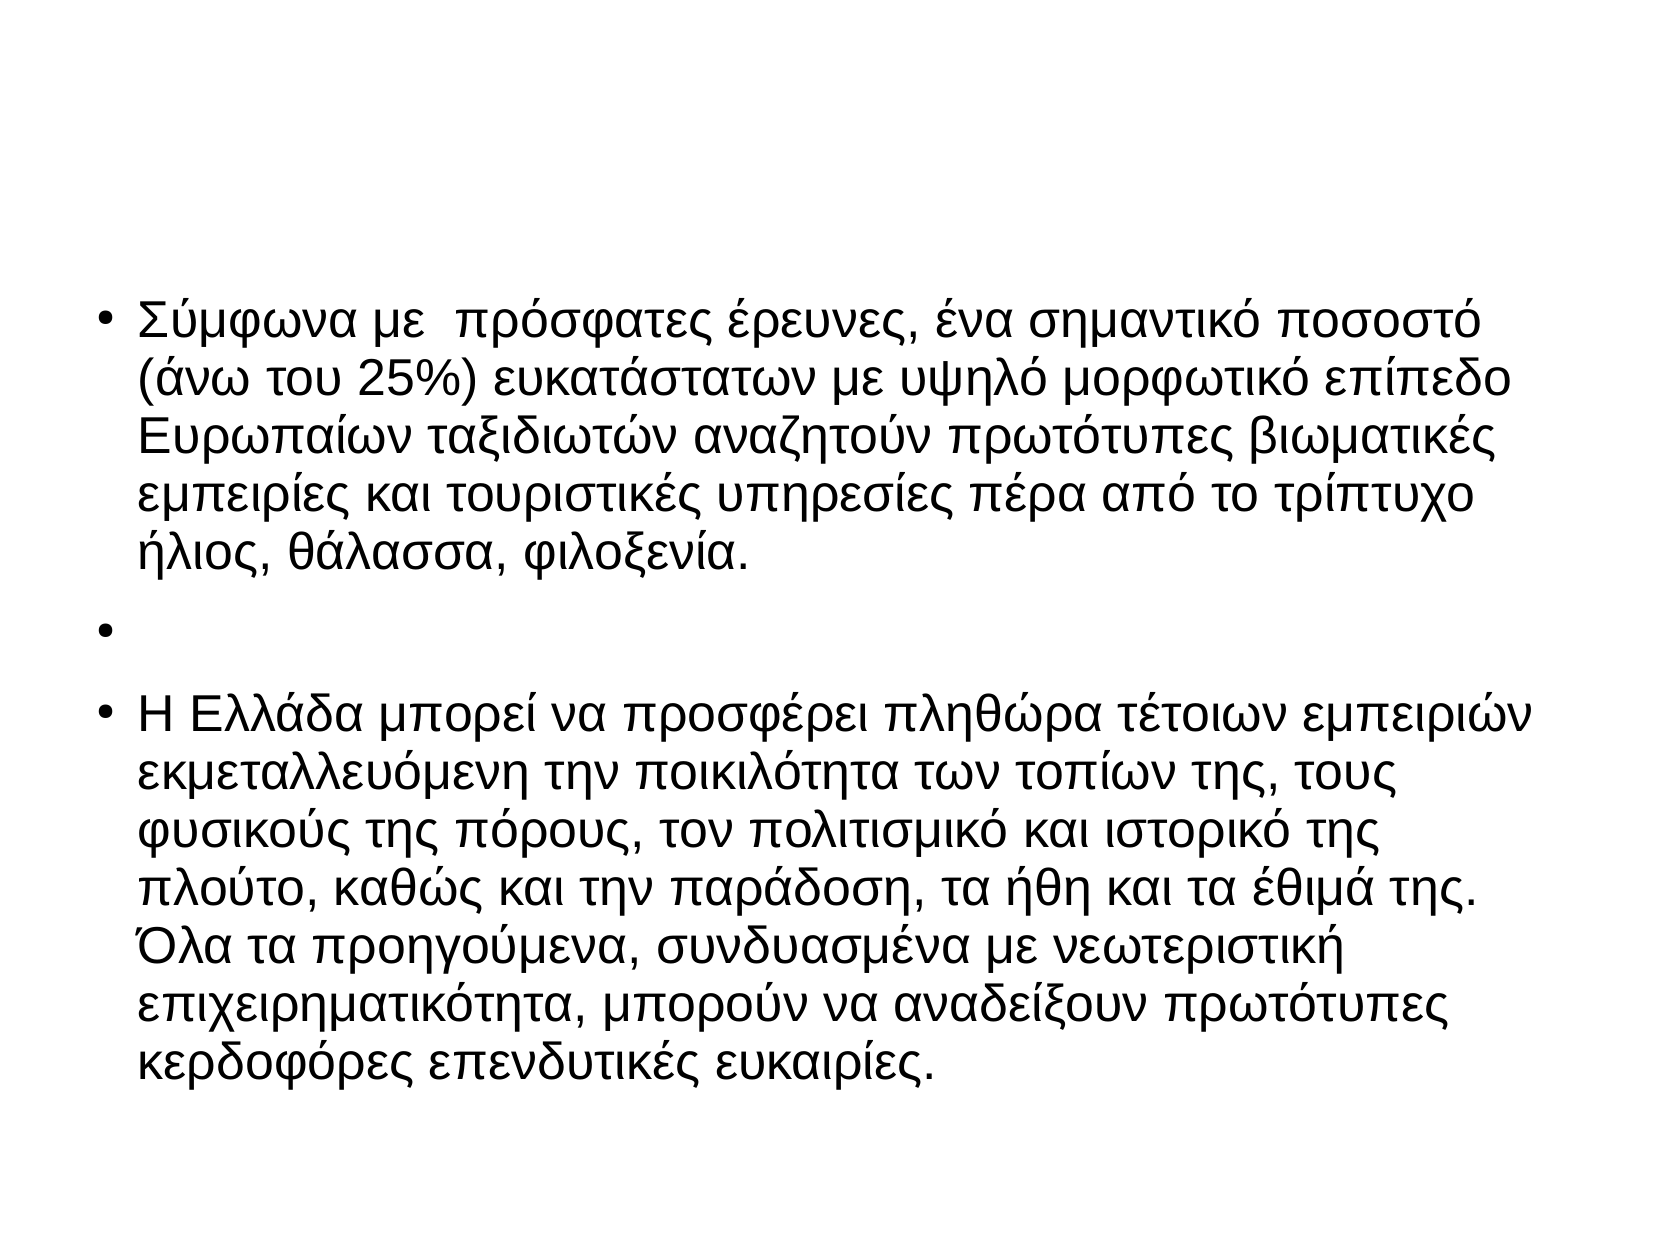

# Σύμφωνα με πρόσφατες έρευνες, ένα σημαντικό ποσοστό (άνω του 25%) ευκατάστατων με υψηλό μορφωτικό επίπεδο Ευρωπαίων ταξιδιωτών αναζητούν πρωτότυπες βιωματικές εμπειρίες και τουριστικές υπηρεσίες πέρα από το τρίπτυχο ήλιος, θάλασσα, φιλοξενία.
Η Ελλάδα μπορεί να προσφέρει πληθώρα τέτοιων εμπειριών εκμεταλλευόμενη την ποικιλότητα των τοπίων της, τους φυσικούς της πόρους, τον πολιτισμικό και ιστορικό της πλούτο, καθώς και την παράδοση, τα ήθη και τα έθιμά της. Όλα τα προηγούμενα, συνδυασμένα με νεωτεριστική επιχειρηματικότητα, μπορούν να αναδείξουν πρωτότυπες κερδοφόρες επενδυτικές ευκαιρίες.